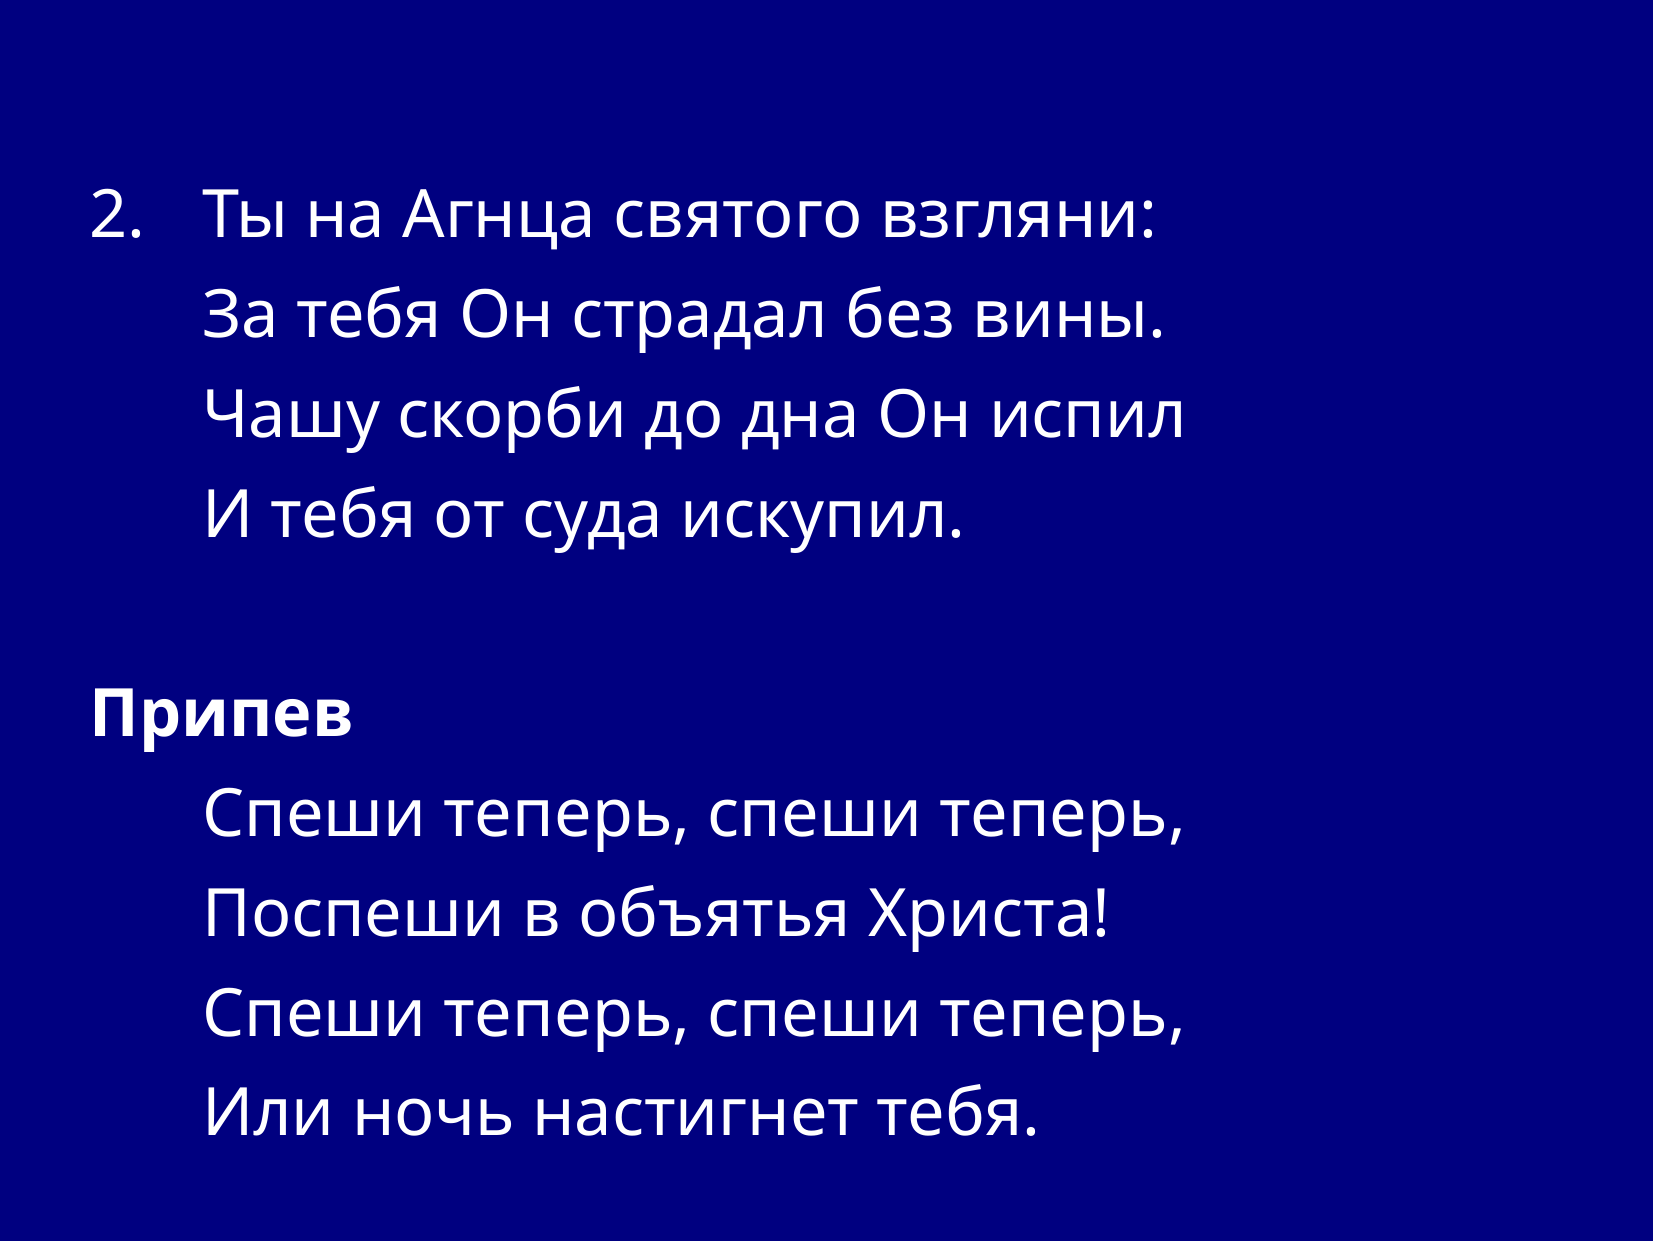

2.	Ты на Агнца святого взгляни:
	За тебя Он страдал без вины.
	Чашу скорби до дна Он испил
	И тебя от суда искупил.
Припев
	Спеши теперь, спеши теперь,
	Поспеши в объятья Христа!
	Спеши теперь, спеши теперь,
	Или ночь настигнет тебя.